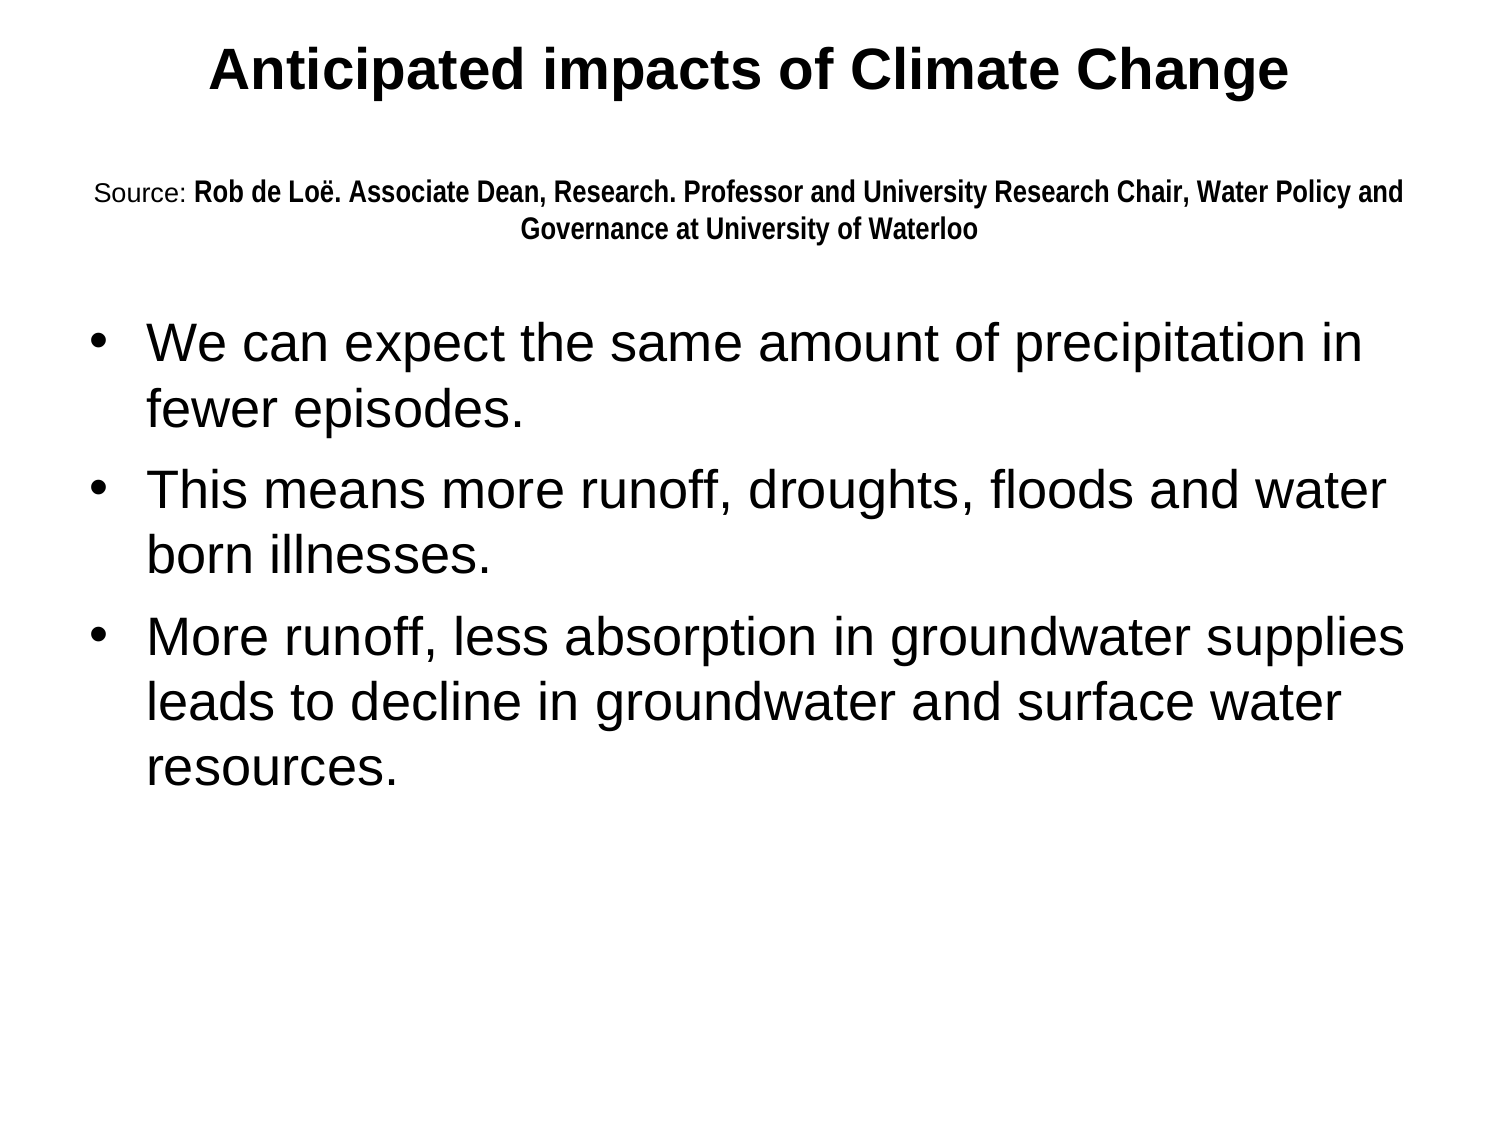

# Anticipated impacts of Climate Change Source: Rob de Loë. Associate Dean, Research. Professor and University Research Chair, Water Policy and Governance at University of Waterloo
We can expect the same amount of precipitation in fewer episodes.
This means more runoff, droughts, floods and water born illnesses.
More runoff, less absorption in groundwater supplies leads to decline in groundwater and surface water resources.